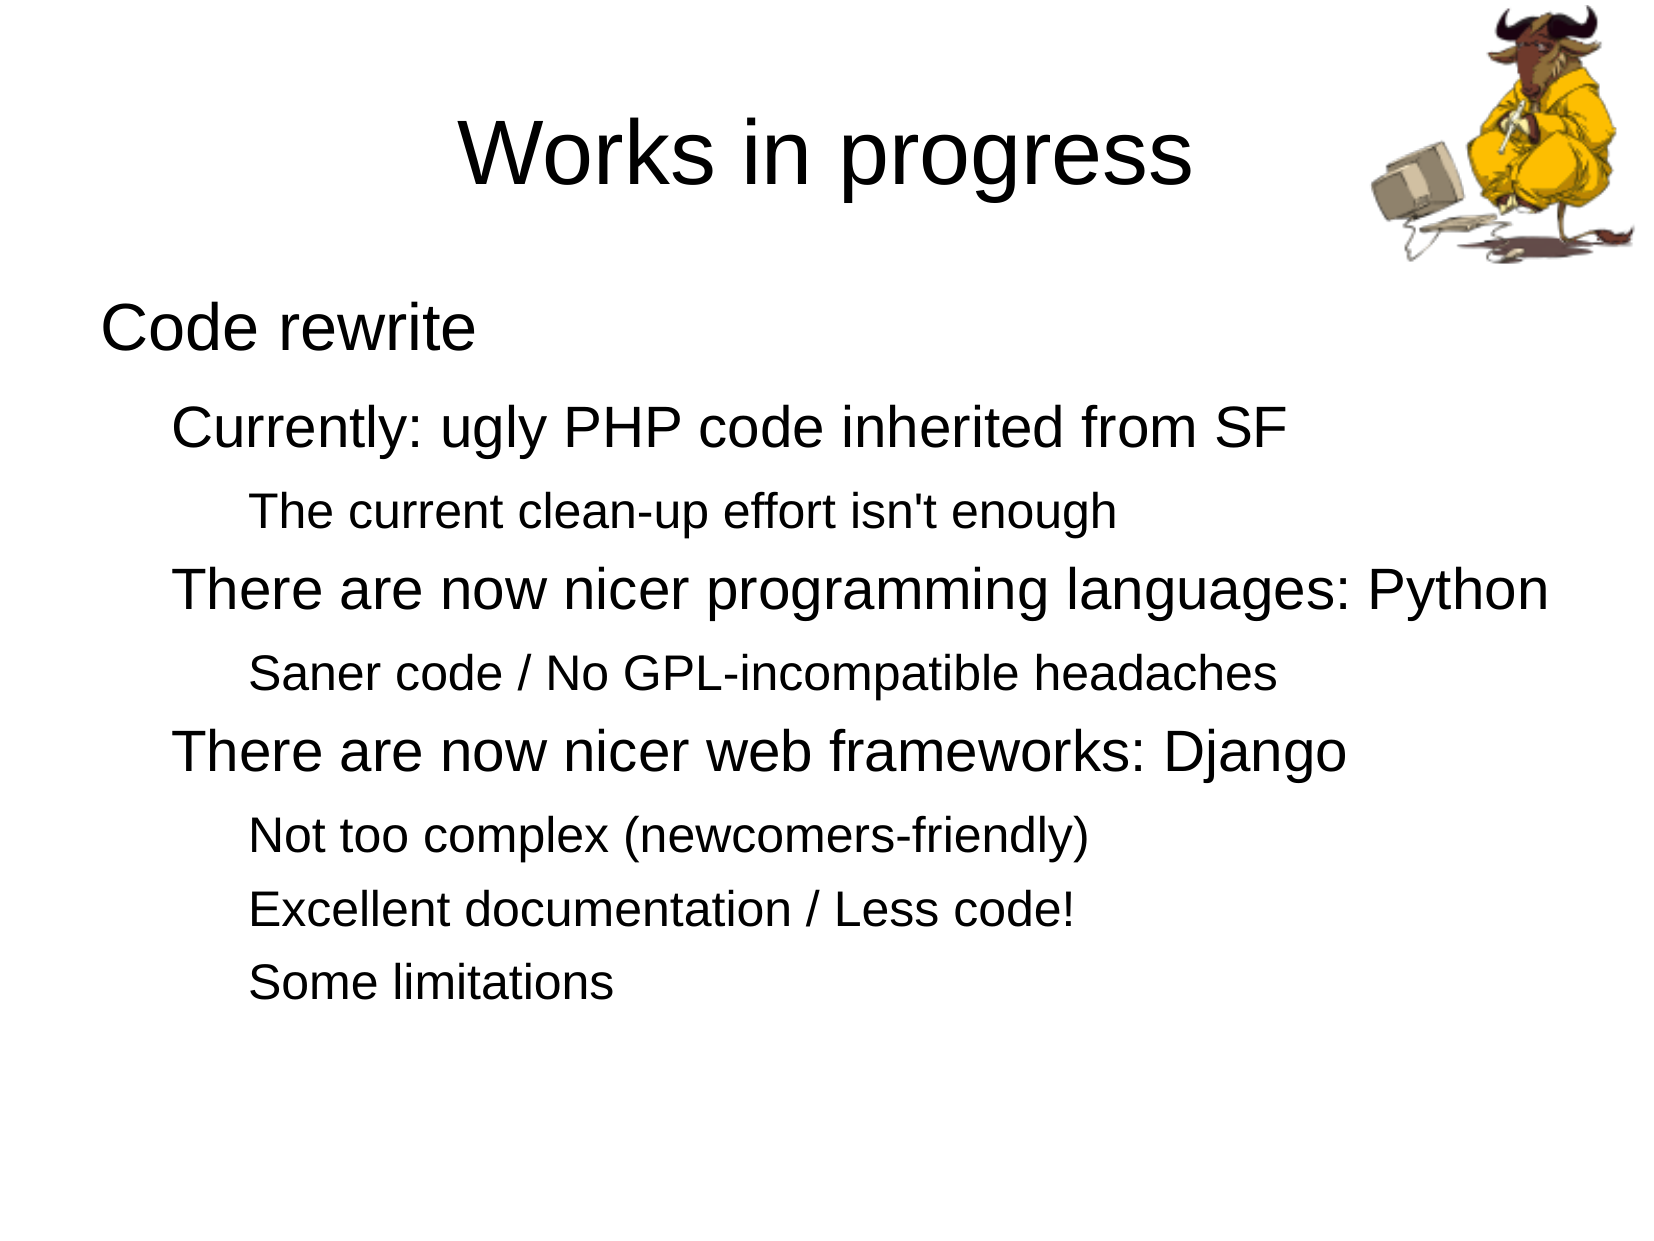

# Works in progress
Code rewrite
Currently: ugly PHP code inherited from SF
The current clean-up effort isn't enough
There are now nicer programming languages: Python
Saner code / No GPL-incompatible headaches
There are now nicer web frameworks: Django
Not too complex (newcomers-friendly)
Excellent documentation / Less code!
Some limitations